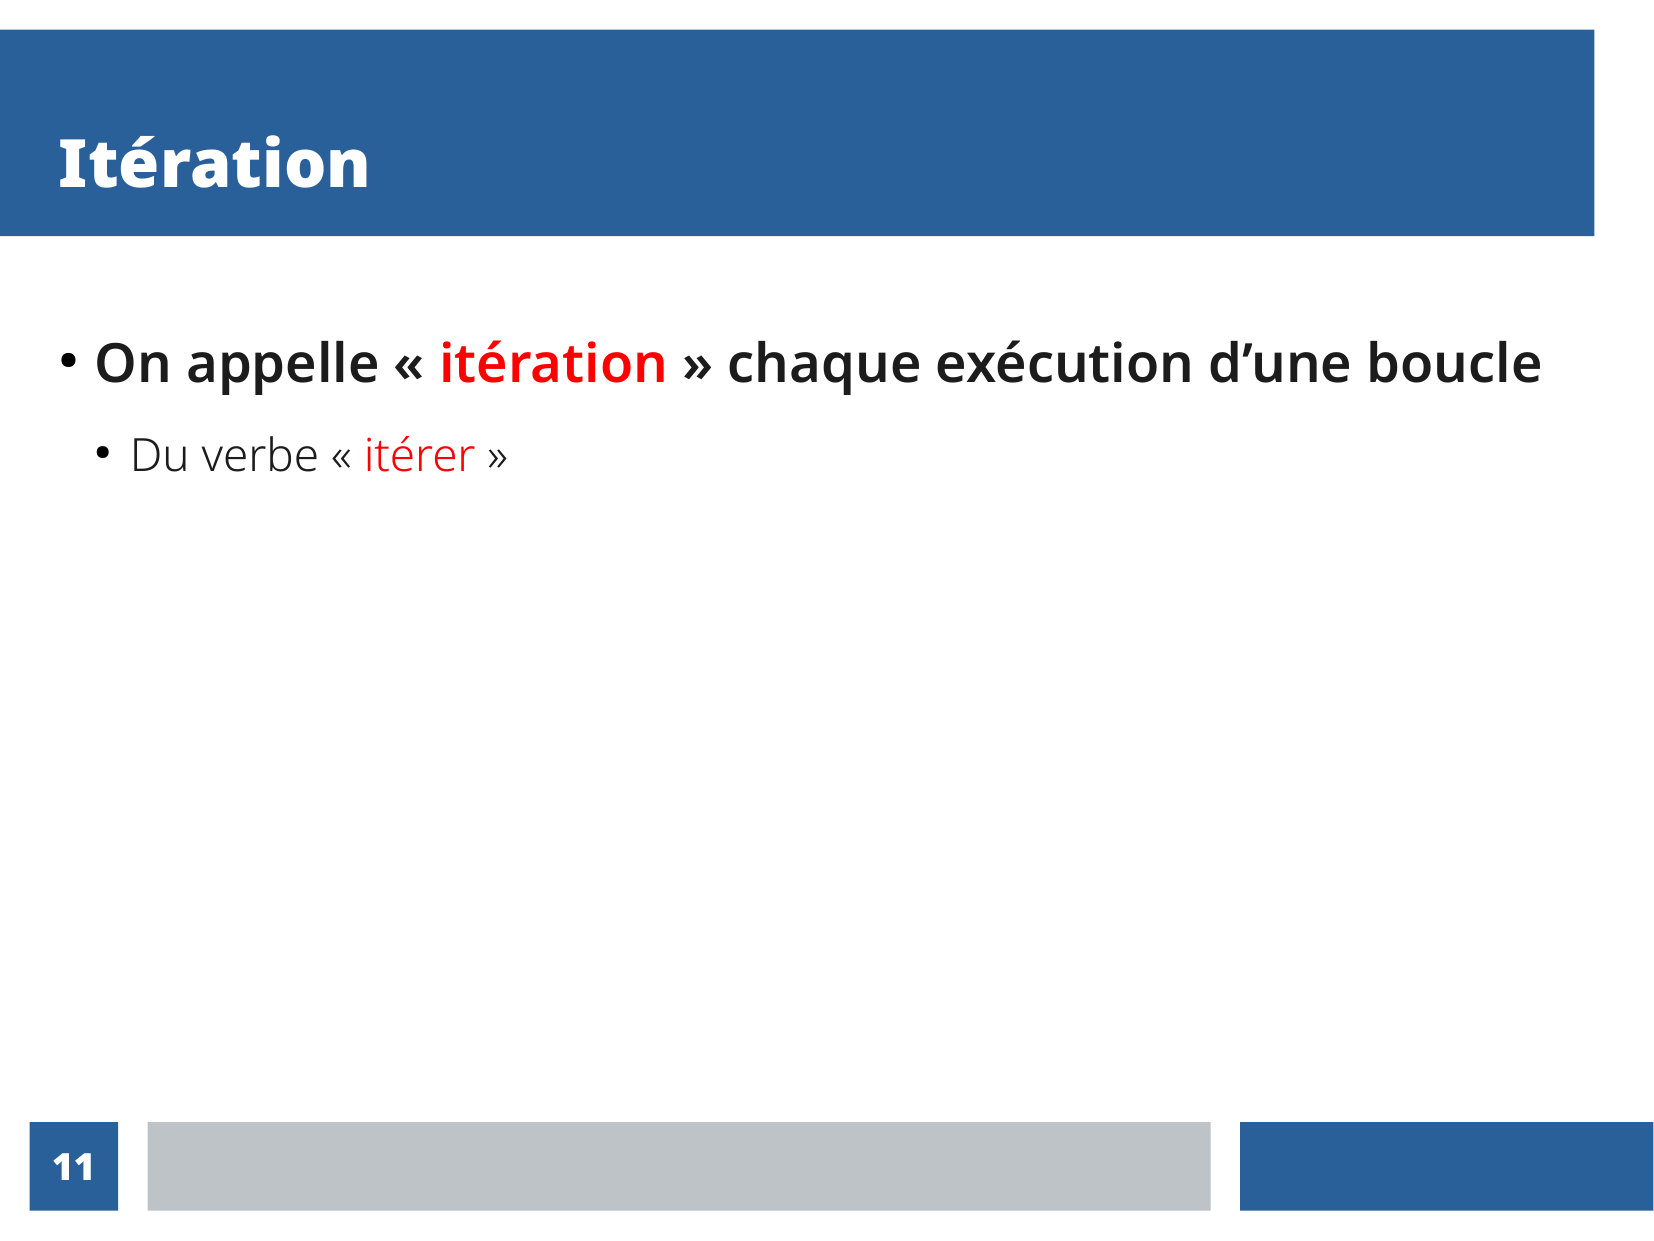

# Itération
On appelle « itération » chaque exécution d’une boucle
Du verbe « itérer »
11